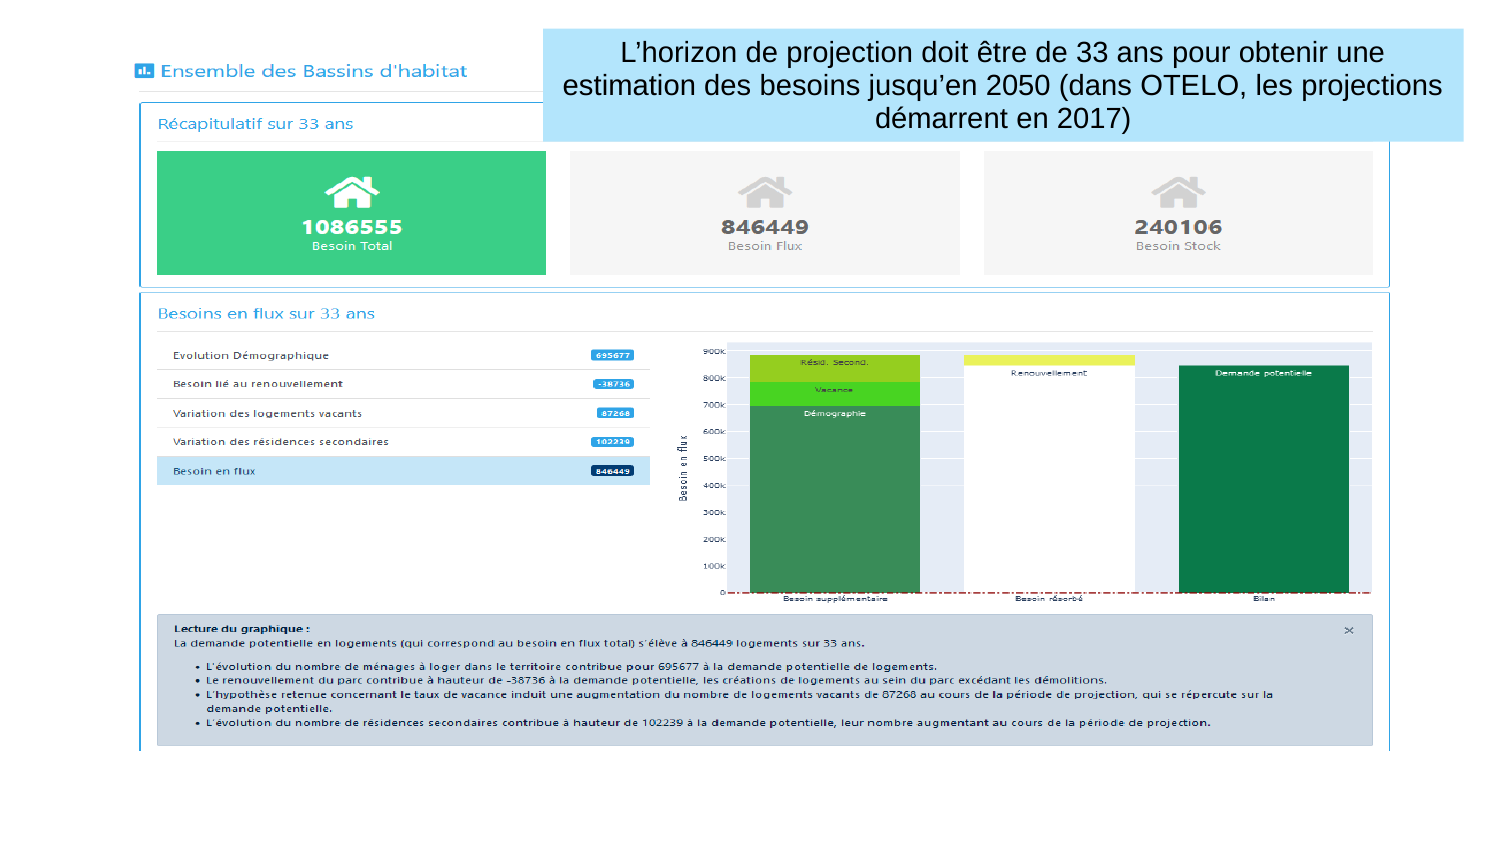

L’horizon de projection doit être de 33 ans pour obtenir une estimation des besoins jusqu’en 2050 (dans OTELO, les projections démarrent en 2017)